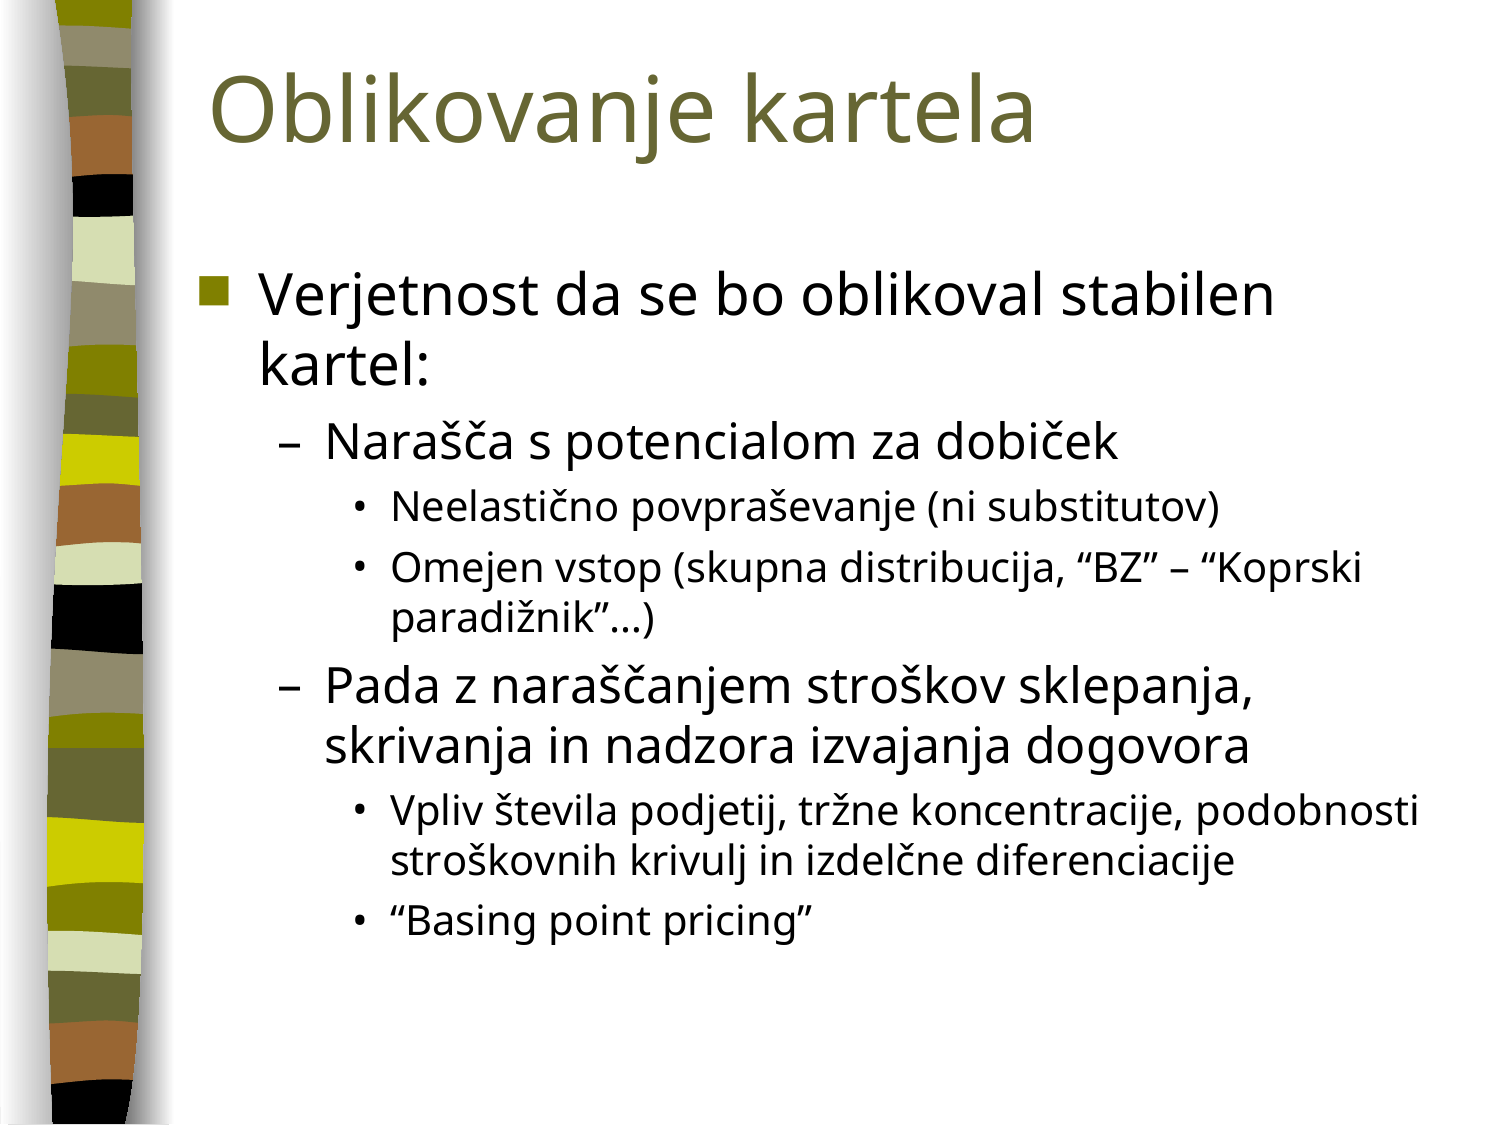

# Oblikovanje kartela
Verjetnost da se bo oblikoval stabilen kartel:
Narašča s potencialom za dobiček
Neelastično povpraševanje (ni substitutov)
Omejen vstop (skupna distribucija, “BZ” – “Koprski paradižnik”…)
Pada z naraščanjem stroškov sklepanja, skrivanja in nadzora izvajanja dogovora
Vpliv števila podjetij, tržne koncentracije, podobnosti stroškovnih krivulj in izdelčne diferenciacije
“Basing point pricing”